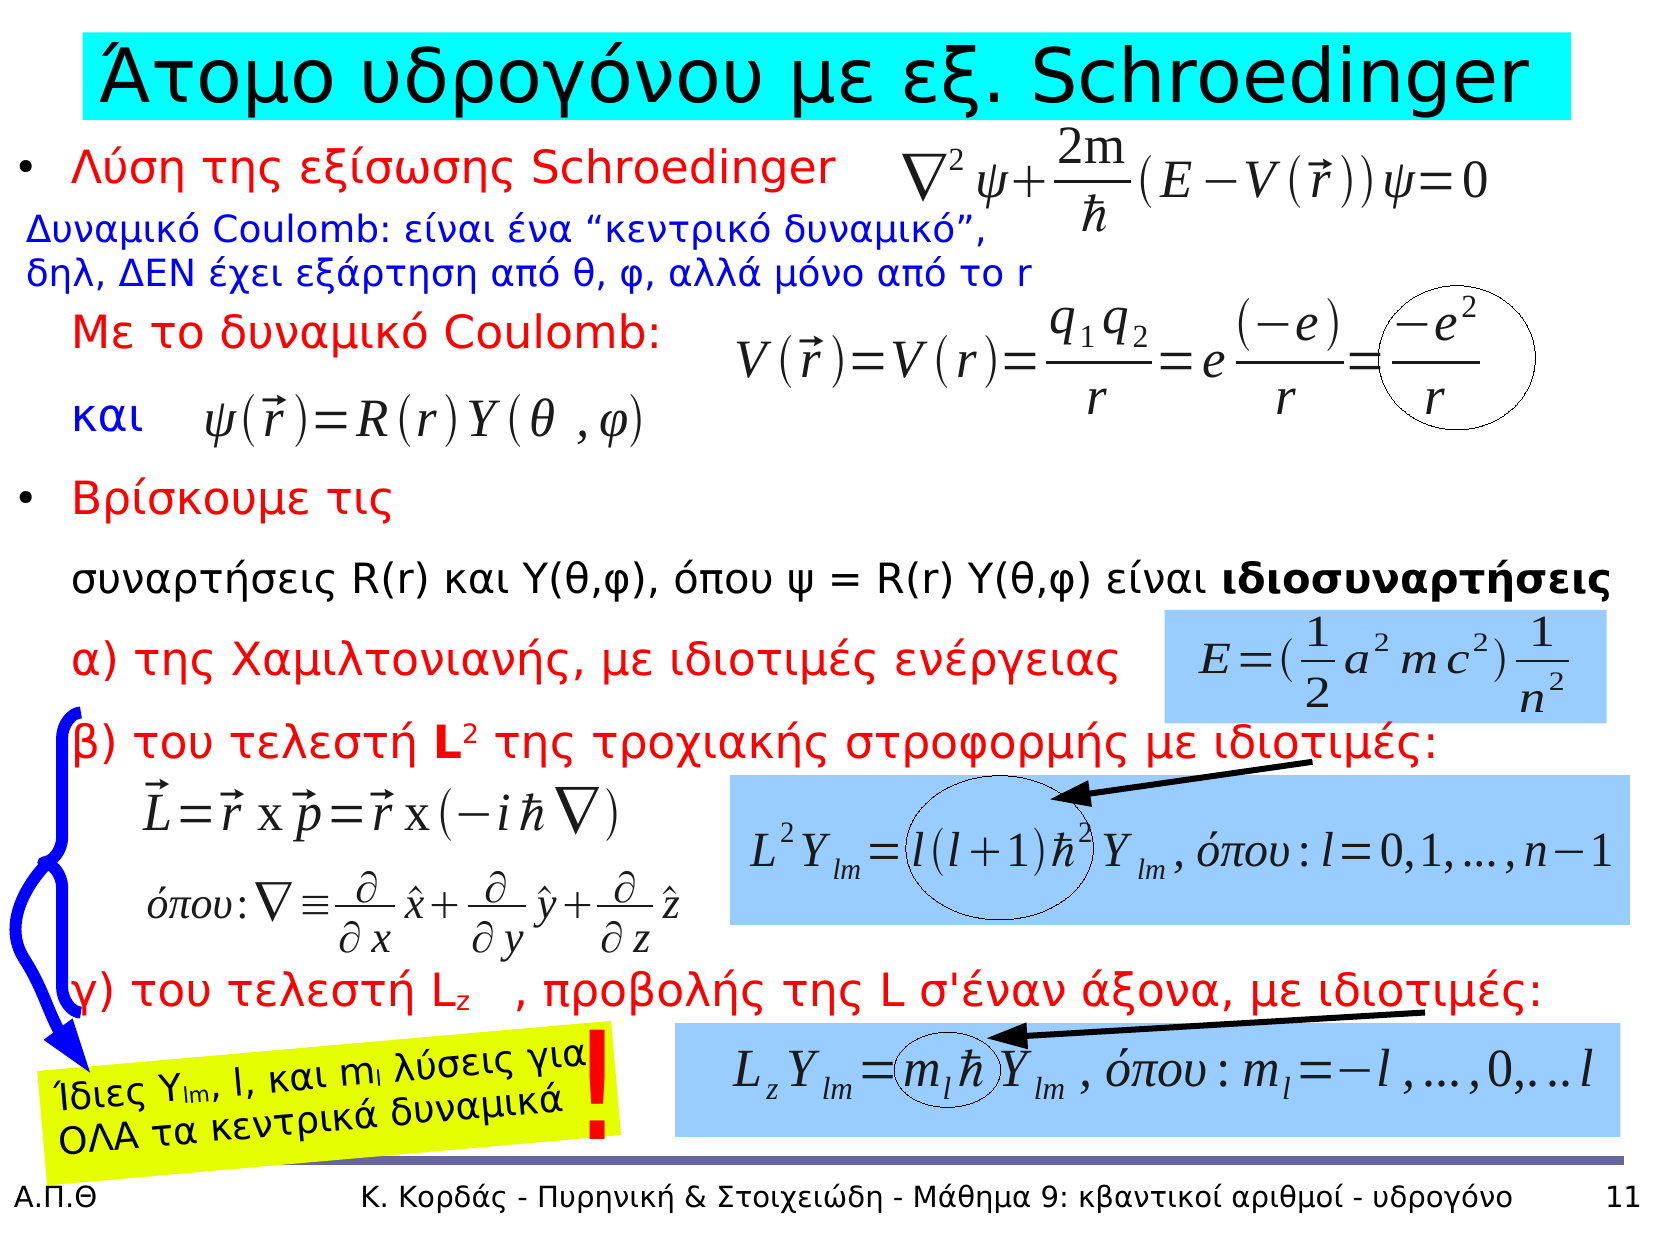

# Άτομο υδρογόνου με εξ. Schroedinger
Λύση της εξίσωσης Schroedinger
Με το δυναμικό Coulomb:
και
Βρίσκουμε τις
συναρτήσεις R(r) και Υ(θ,φ), όπου ψ = R(r) Υ(θ,φ) είναι ιδιοσυναρτήσεις
α) της Χαμιλτονιανής, με ιδιοτιμές ενέργειας
β) του τελεστή L2 της τροχιακής στροφορμής με ιδιοτιμές:
γ) του τελεστή Lz , προβολής της L σ'έναν άξονα, με ιδιοτιμές:
Δυναμικό Coulomb: είναι ένα “κεντρικό δυναμικό”,
δηλ, ΔΕΝ έχει εξάρτηση από θ, φ, αλλά μόνο από το r
!
Ίδιες Ylm, l, και ml λύσεις για
ΟΛΑ τα κεντρικά δυναμικά
Α.Π.Θ
Κ. Κορδάς - Πυρηνική & Στοιχειώδη - Μάθημα 9: κβαντικοί αριθμοί - υδρογόνο
11